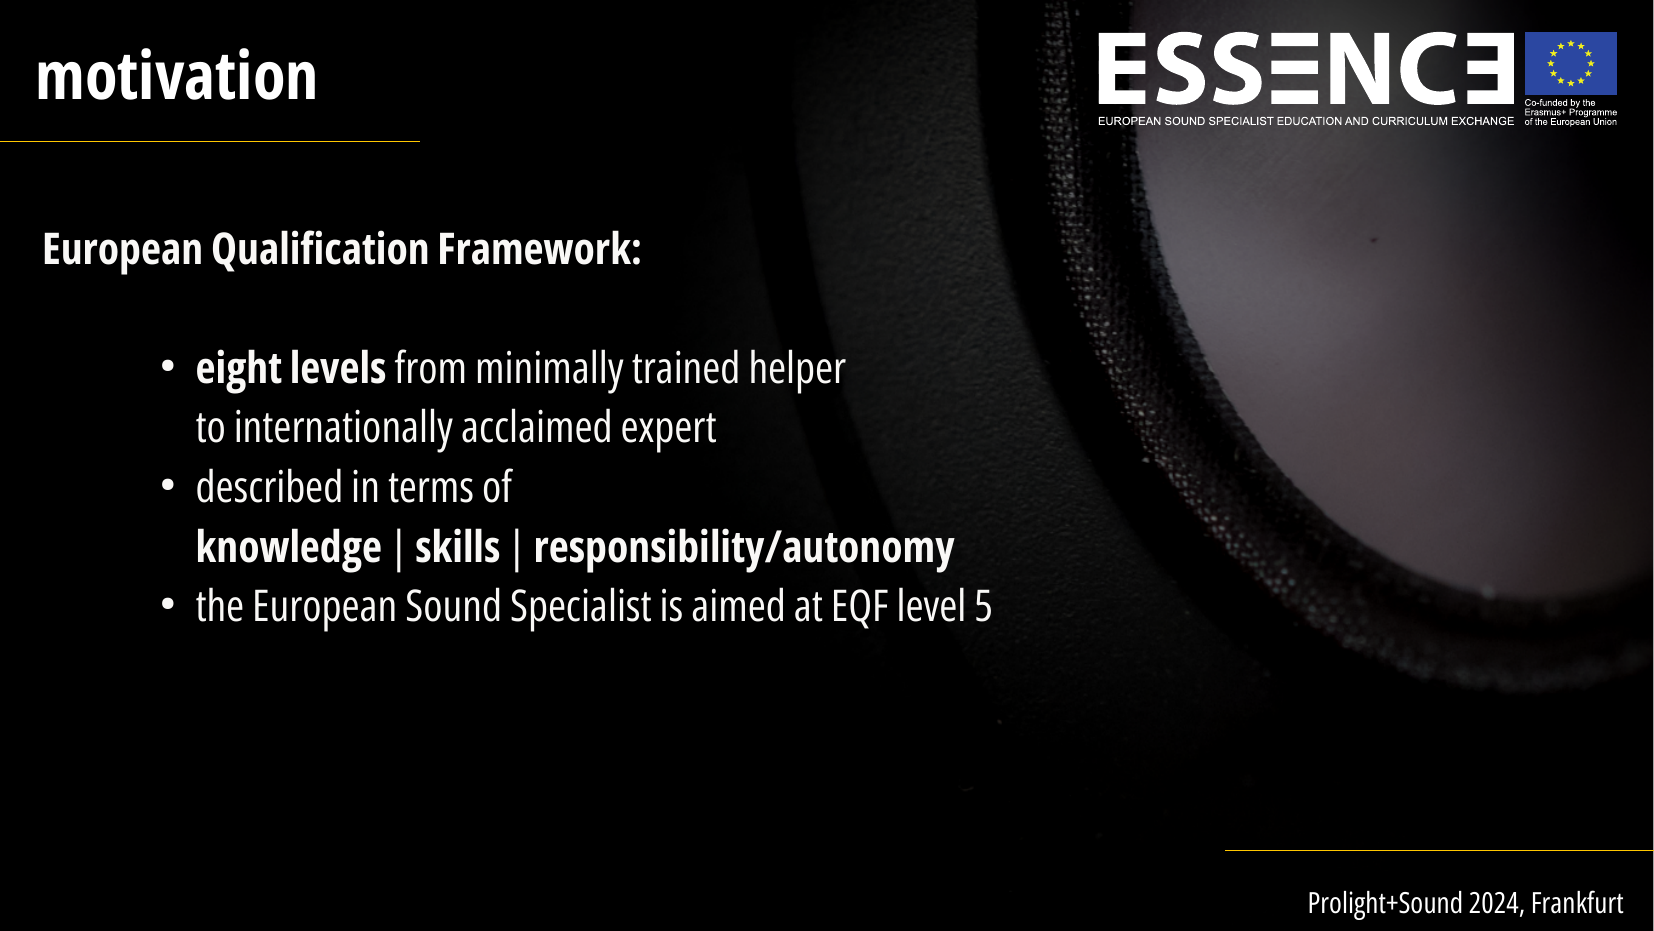

# motivation
European Qualification Framework:
eight levels from minimally trained helper
to internationally acclaimed expert
described in terms of
knowledge | skills | responsibility/autonomy
the European Sound Specialist is aimed at EQF level 5